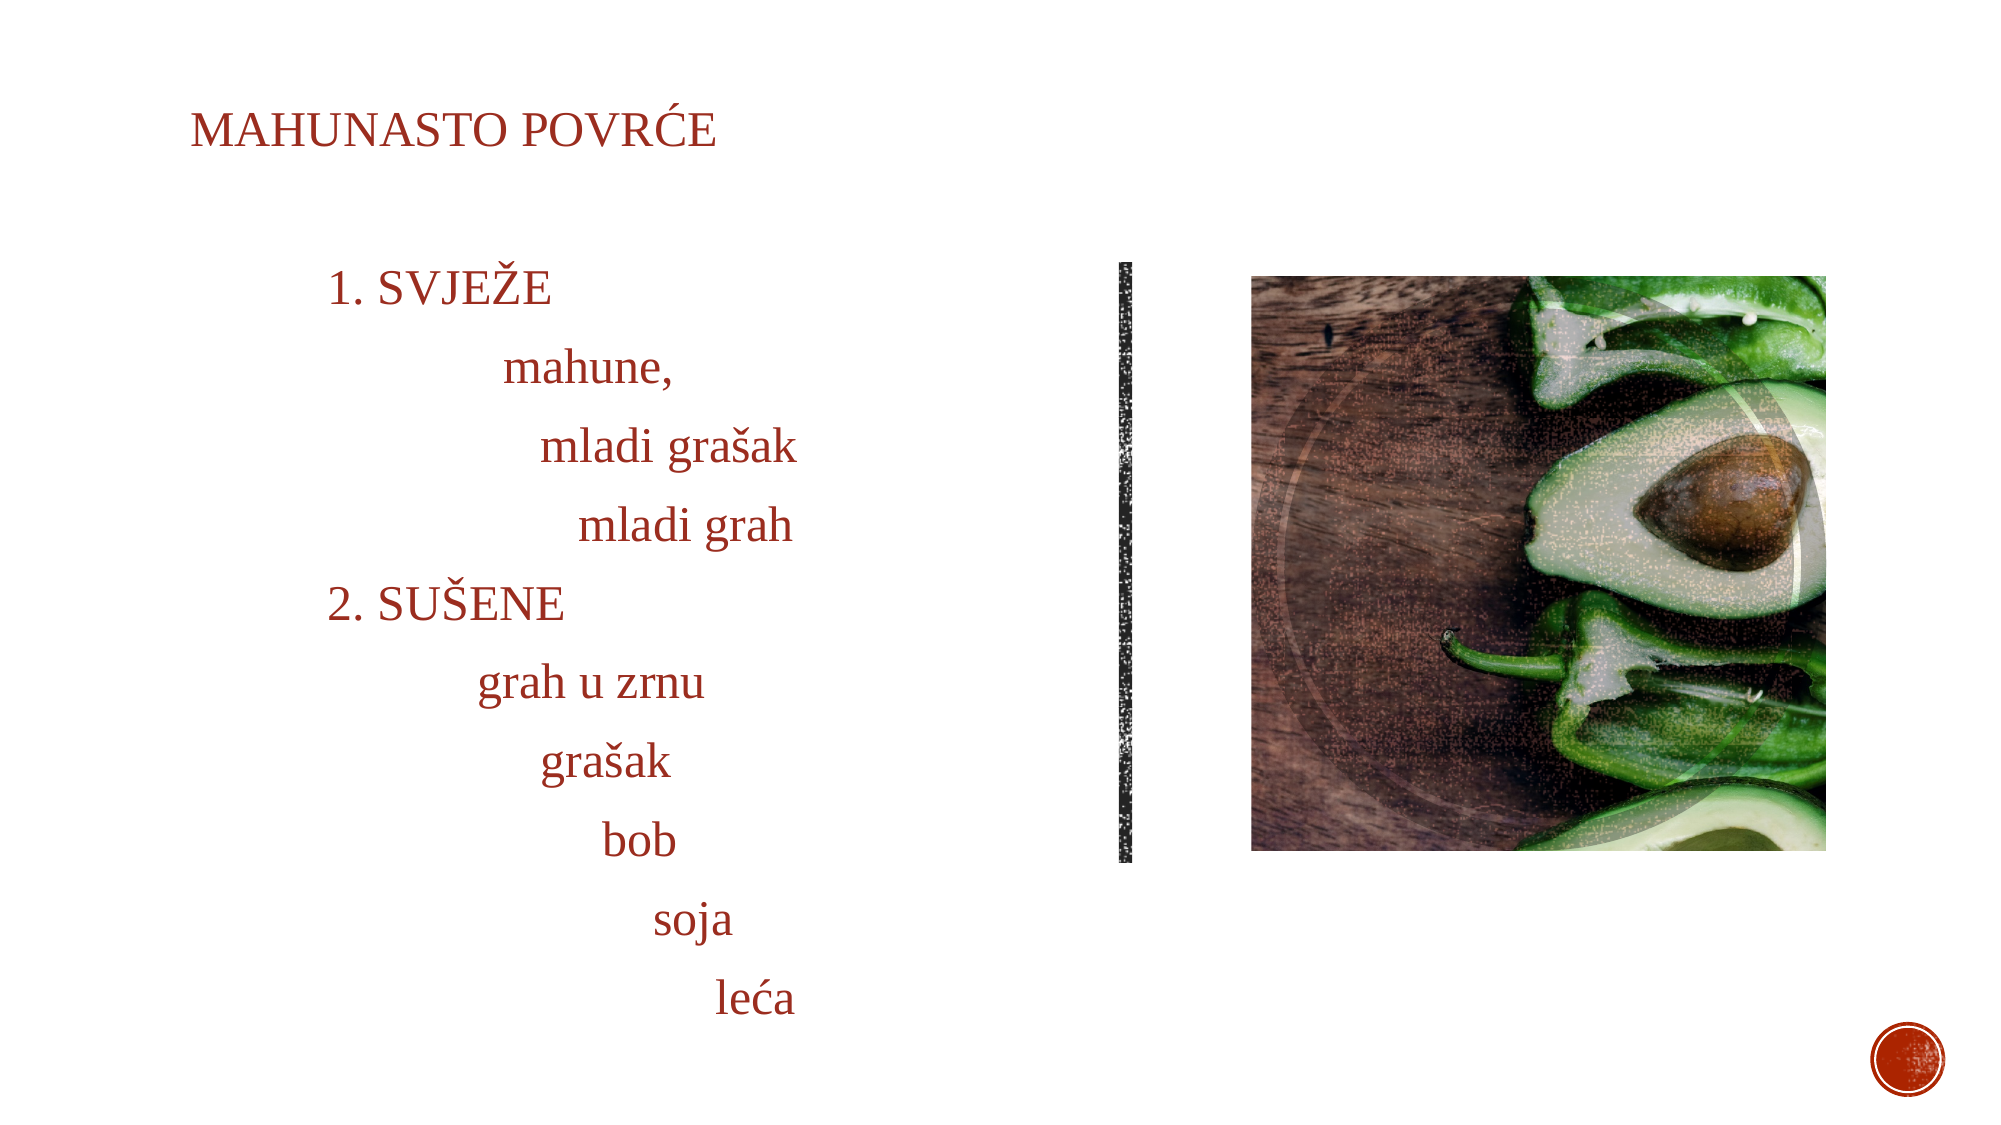

MAHUNASTO POVRĆE
 1. SVJEŽE
 mahune,
 mladi grašak
 mladi grah
 2. SUŠENE
 grah u zrnu
 grašak
 bob
 soja
 leća
#